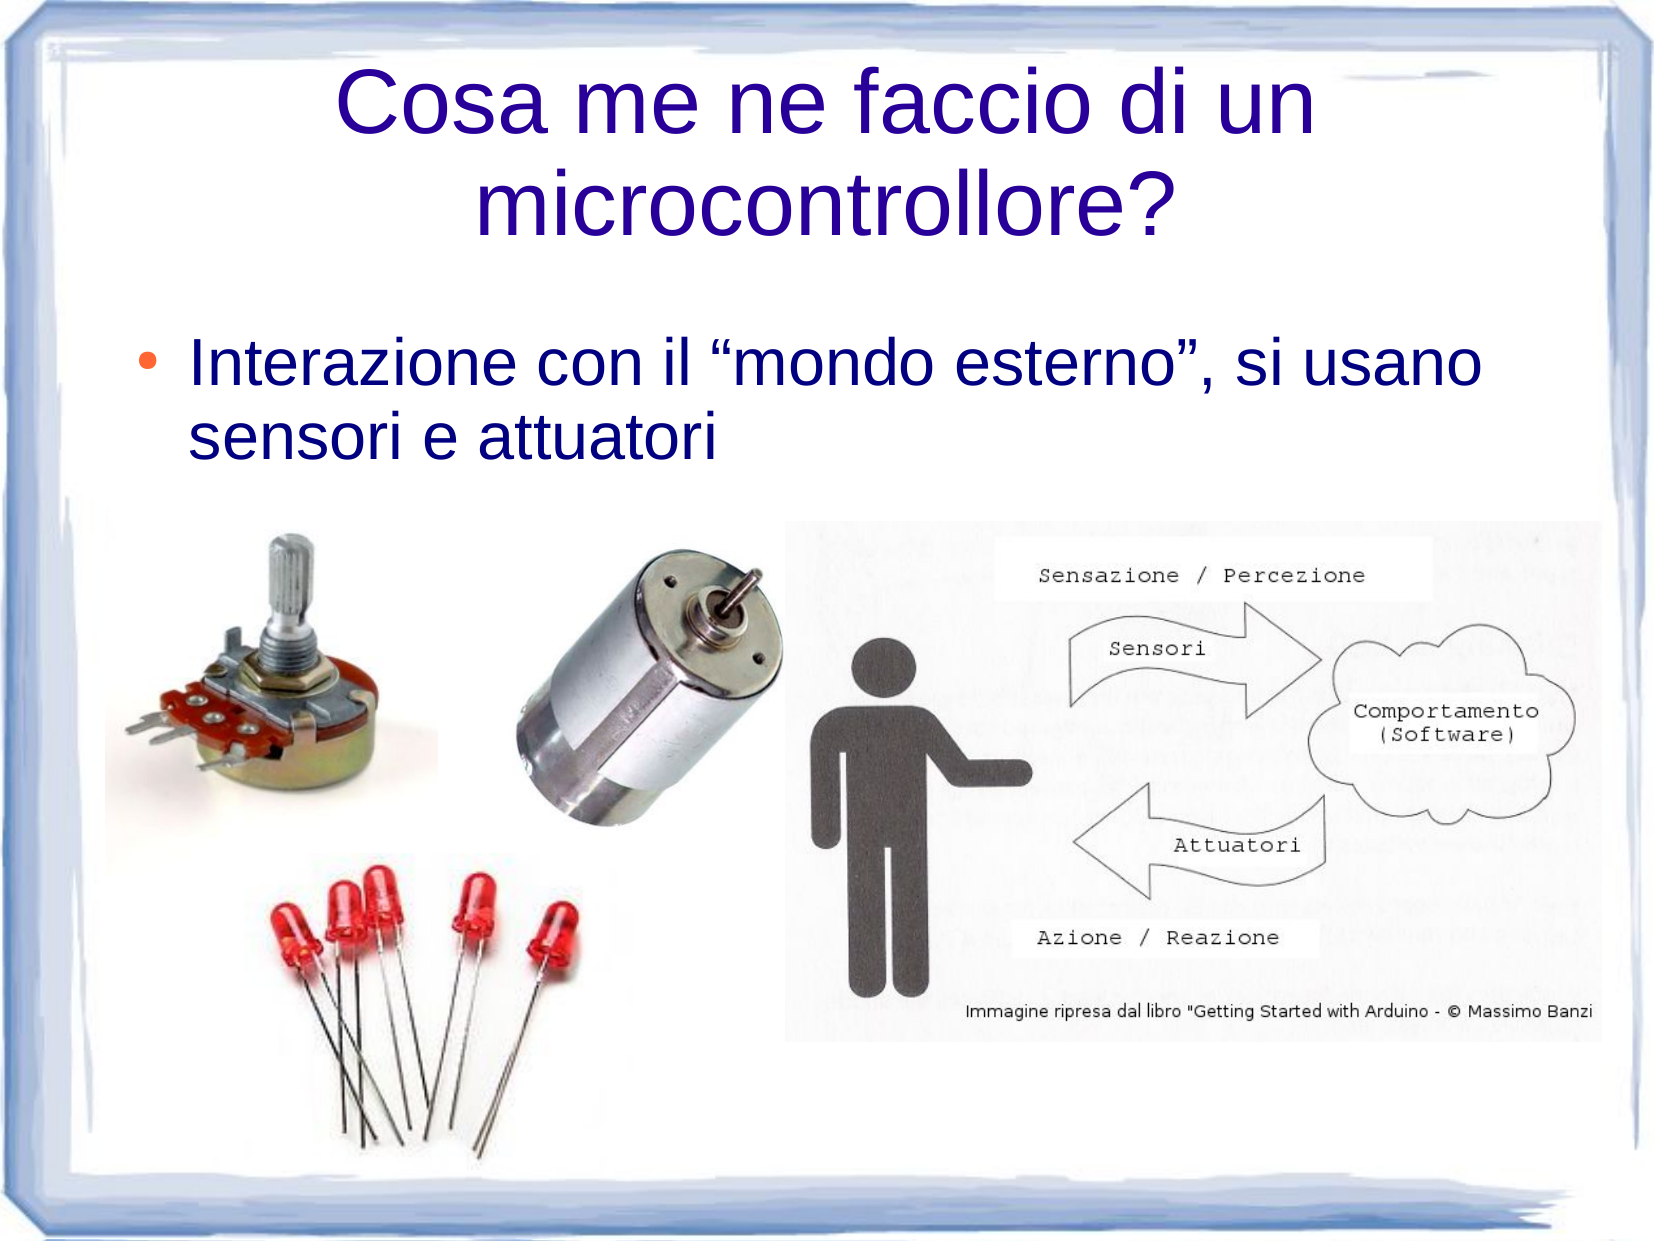

# Cosa me ne faccio di un microcontrollore?
Interazione con il “mondo esterno”, si usano sensori e attuatori